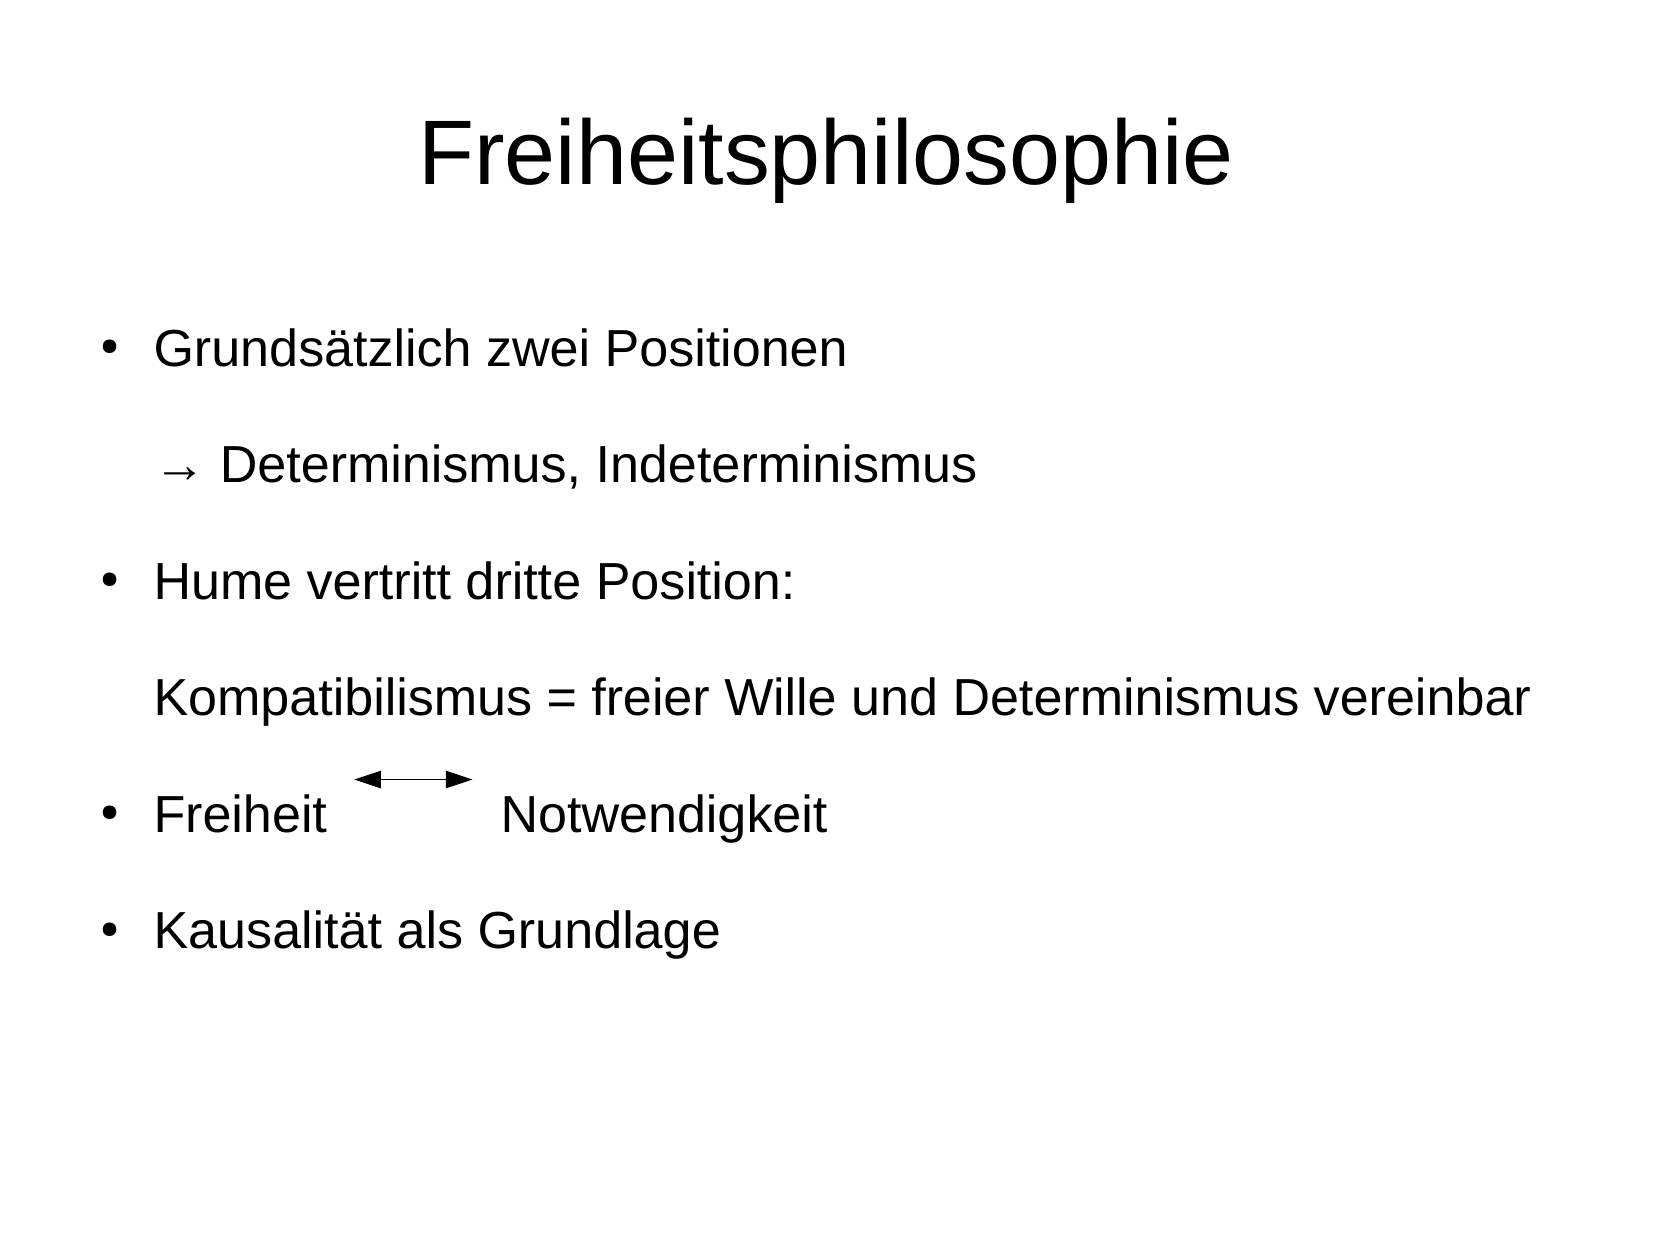

# Freiheitsphilosophie
Grundsätzlich zwei Positionen
→ Determinismus, Indeterminismus
Hume vertritt dritte Position:
Kompatibilismus = freier Wille und Determinismus vereinbar
Freiheit Notwendigkeit
Kausalität als Grundlage